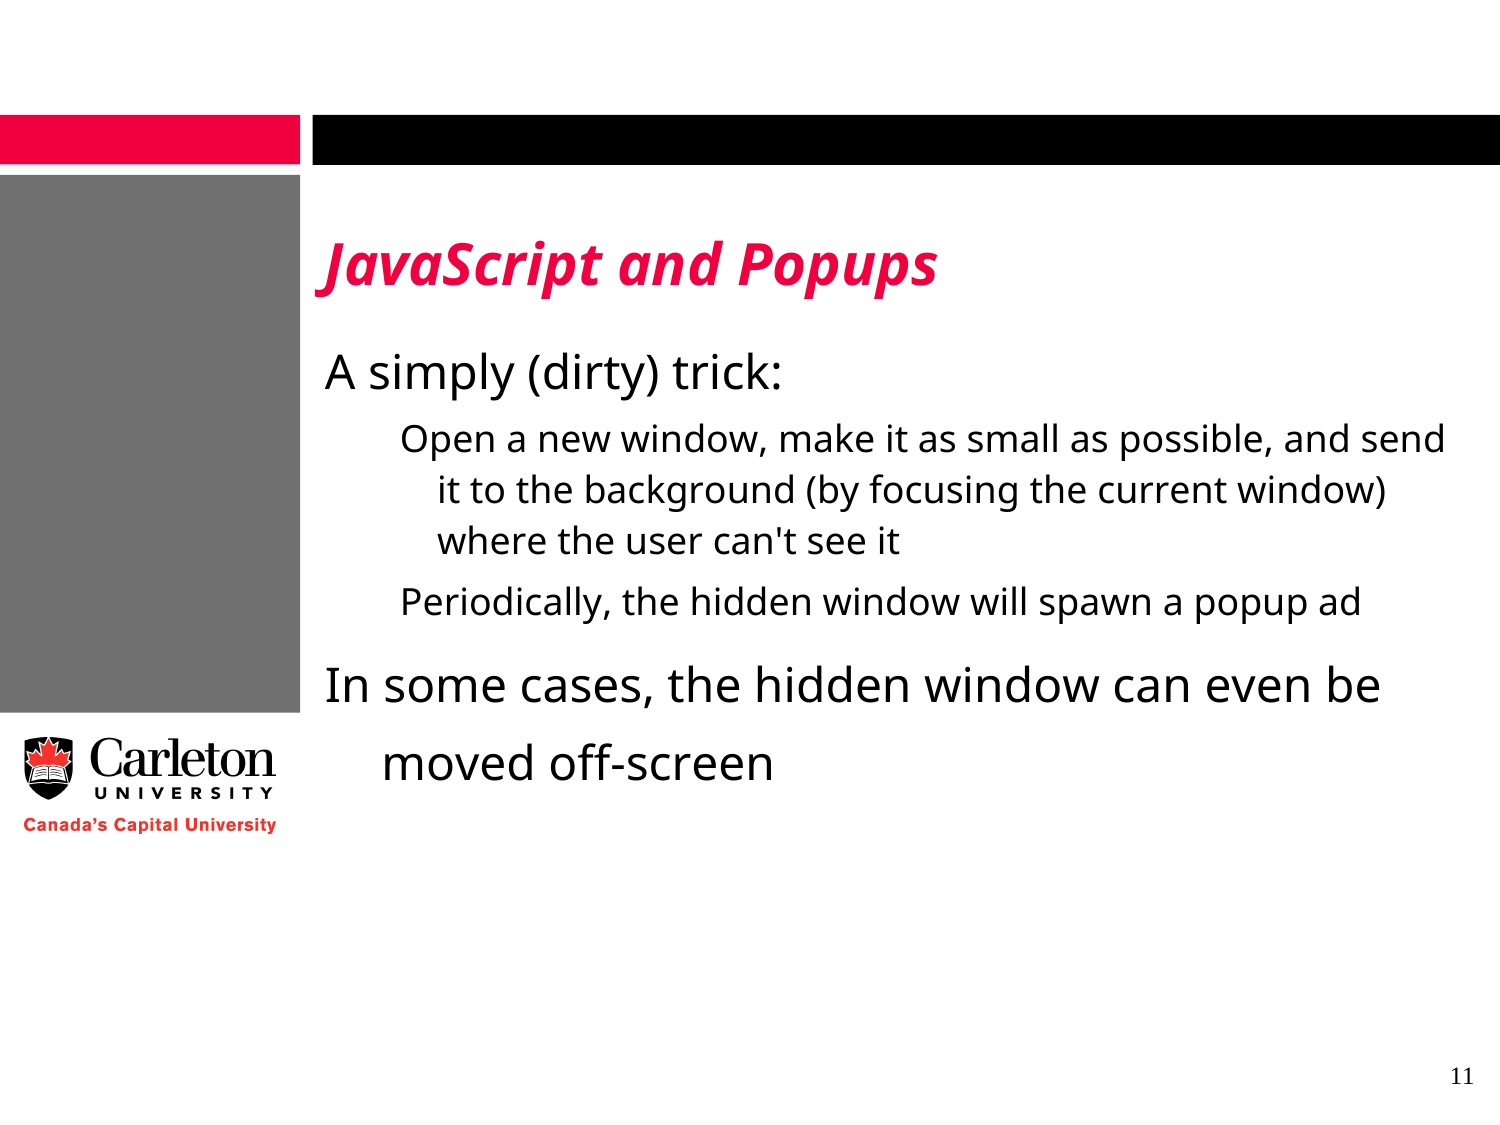

# JavaScript and Popups
A simply (dirty) trick:
Open a new window, make it as small as possible, and send it to the background (by focusing the current window) where the user can't see it
Periodically, the hidden window will spawn a popup ad
In some cases, the hidden window can even be moved off-screen
11